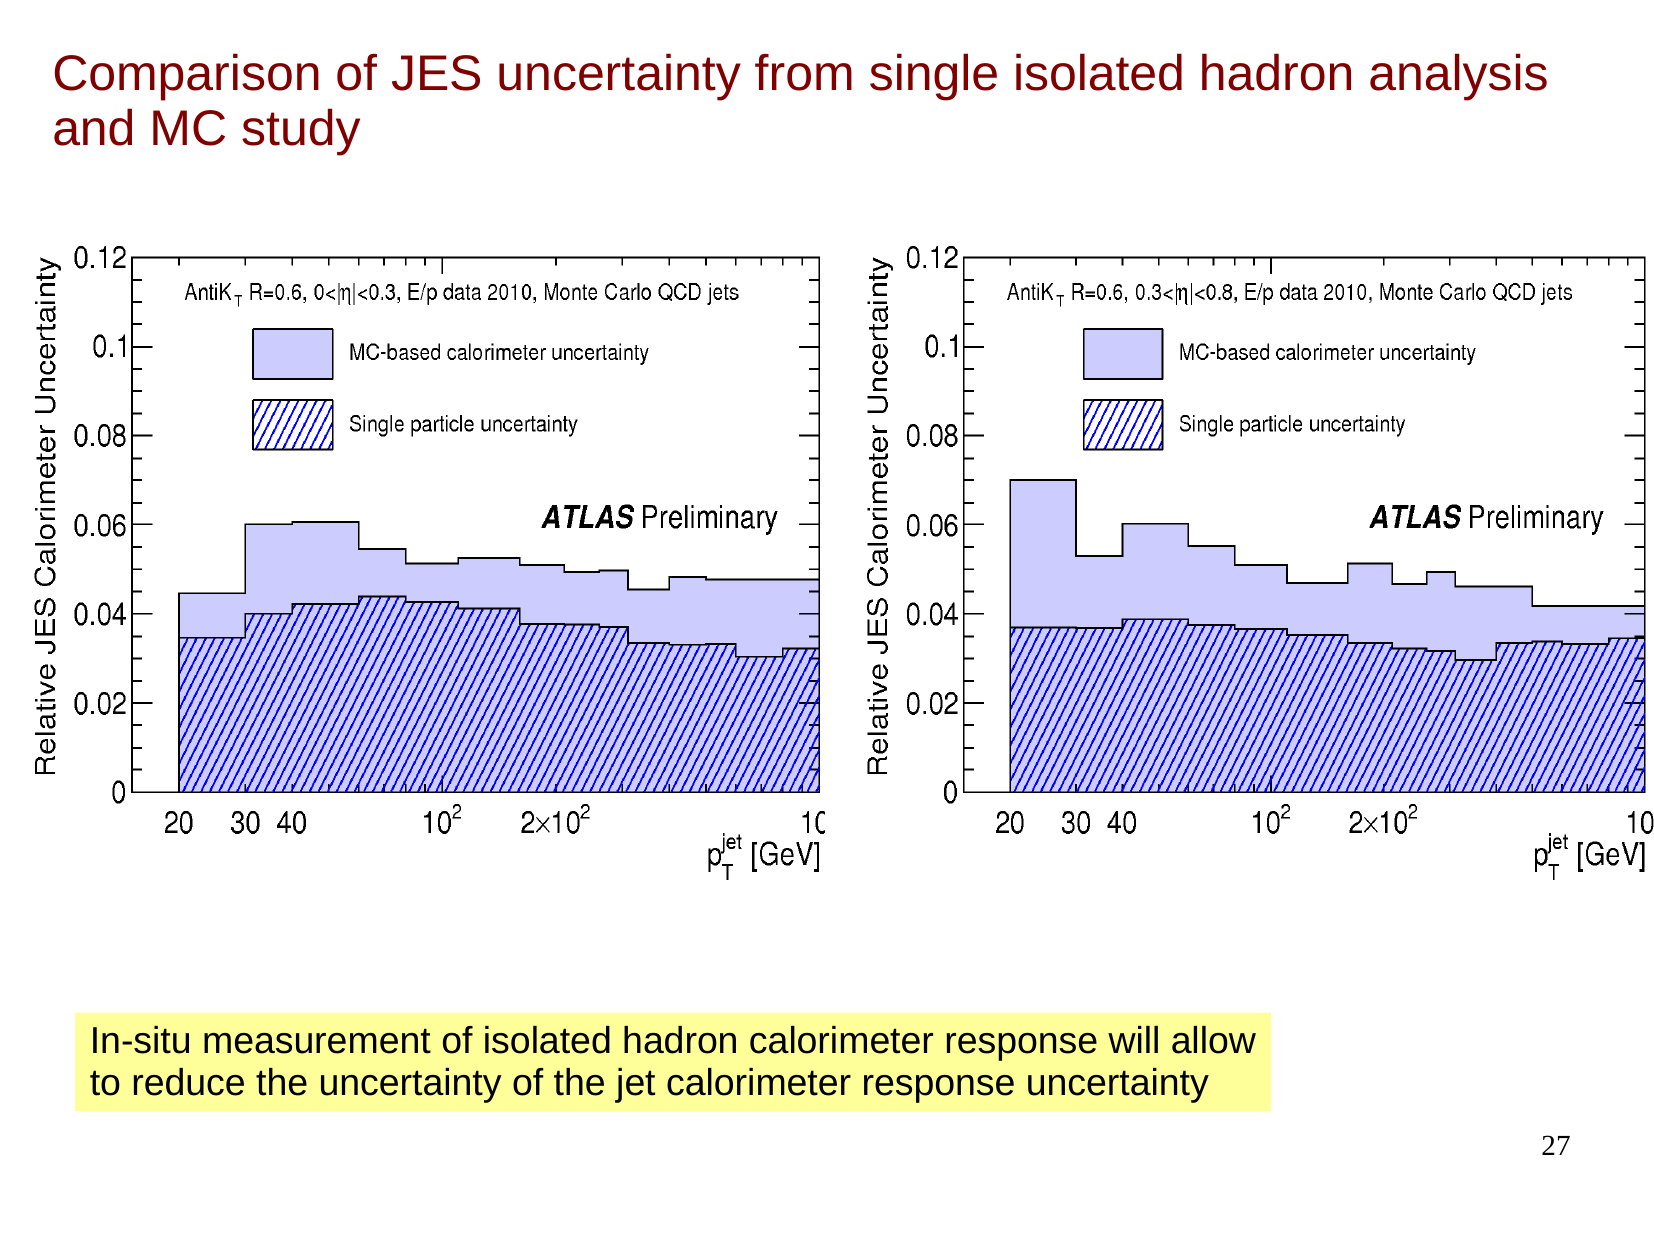

Comparison of JES uncertainty from single isolated hadron analysis
and MC study
In-situ measurement of isolated hadron calorimeter response will allow
to reduce the uncertainty of the jet calorimeter response uncertainty
27